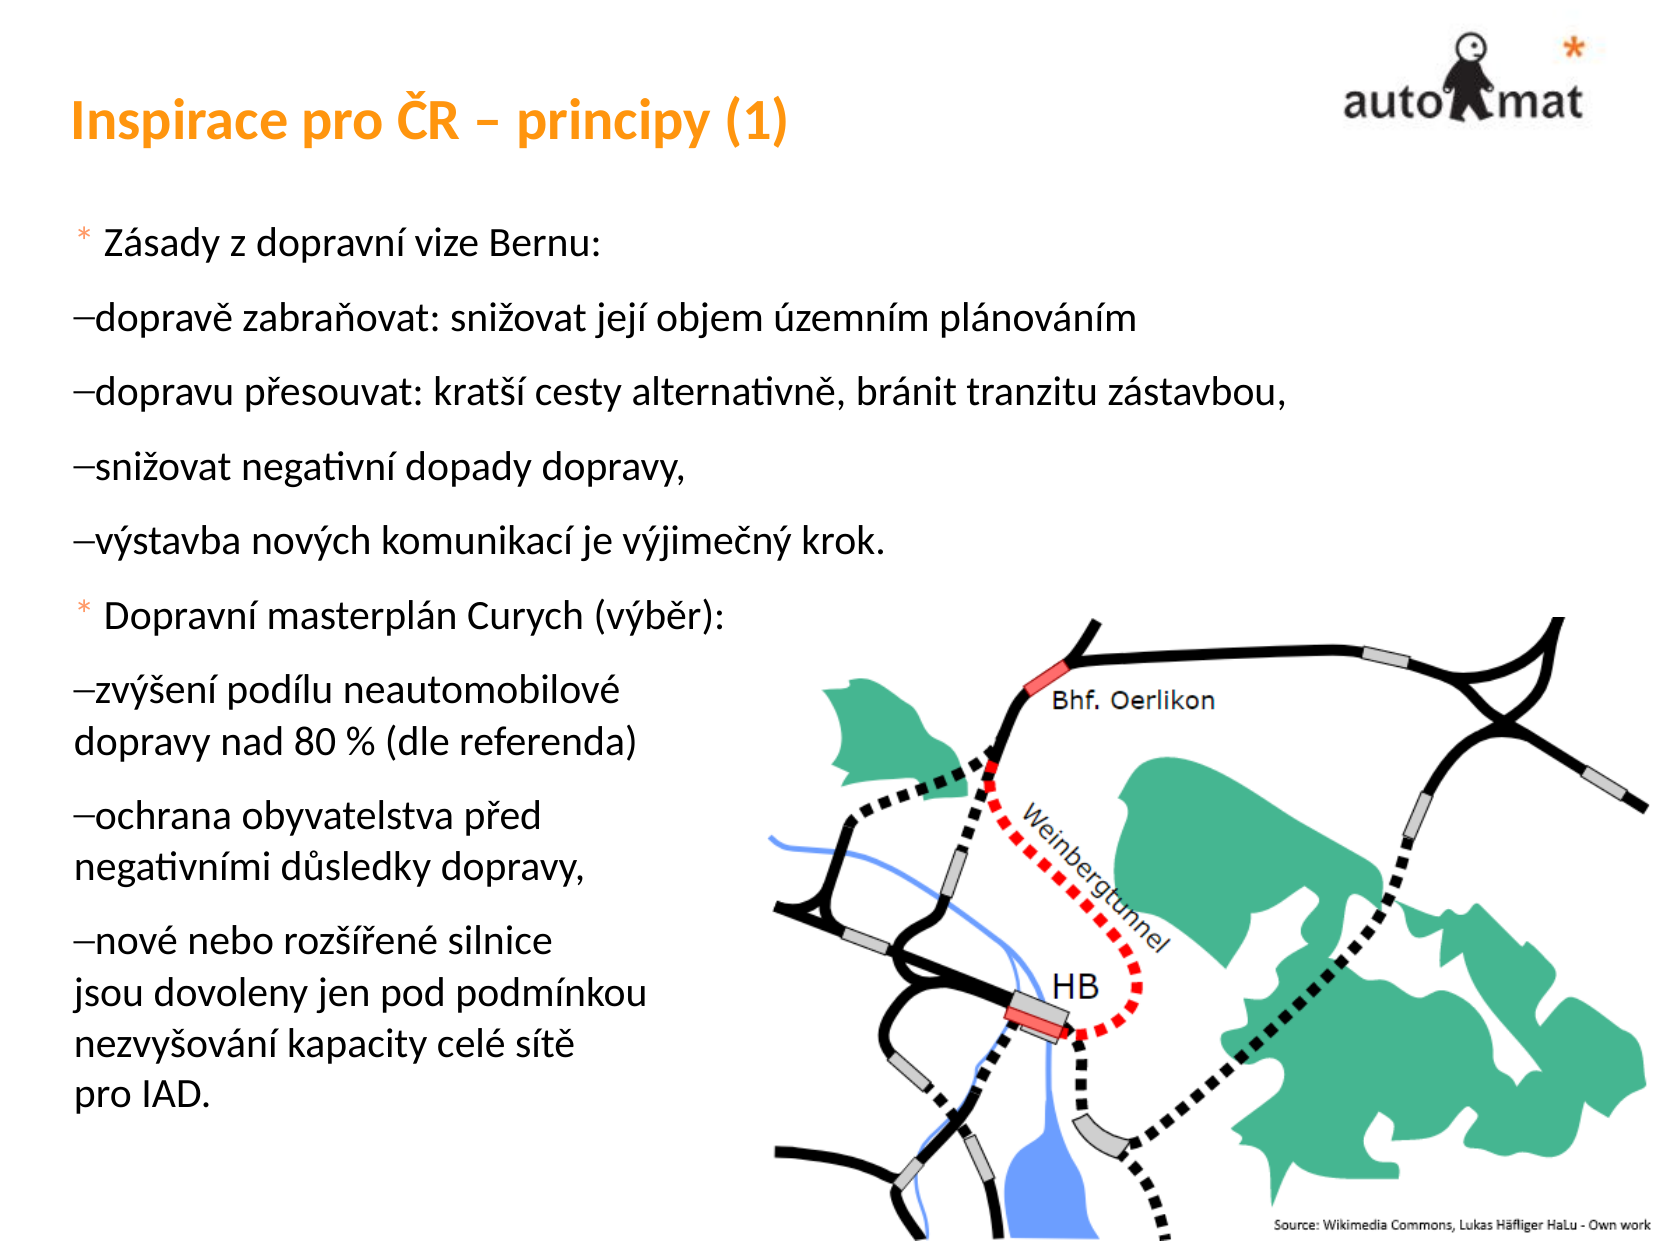

Inspirace pro ČR – principy (1)
* Zásady z dopravní vize Bernu:
dopravě zabraňovat: snižovat její objem územním plánováním
dopravu přesouvat: kratší cesty alternativně, bránit tranzitu zástavbou,
snižovat negativní dopady dopravy,
výstavba nových komunikací je výjimečný krok.
* Dopravní masterplán Curych (výběr):
zvýšení podílu neautomobilové
dopravy nad 80 % (dle referenda)
ochrana obyvatelstva před
negativními důsledky dopravy,
nové nebo rozšířené silnice
jsou dovoleny jen pod podmínkou
nezvyšování kapacity celé sítě
pro IAD.